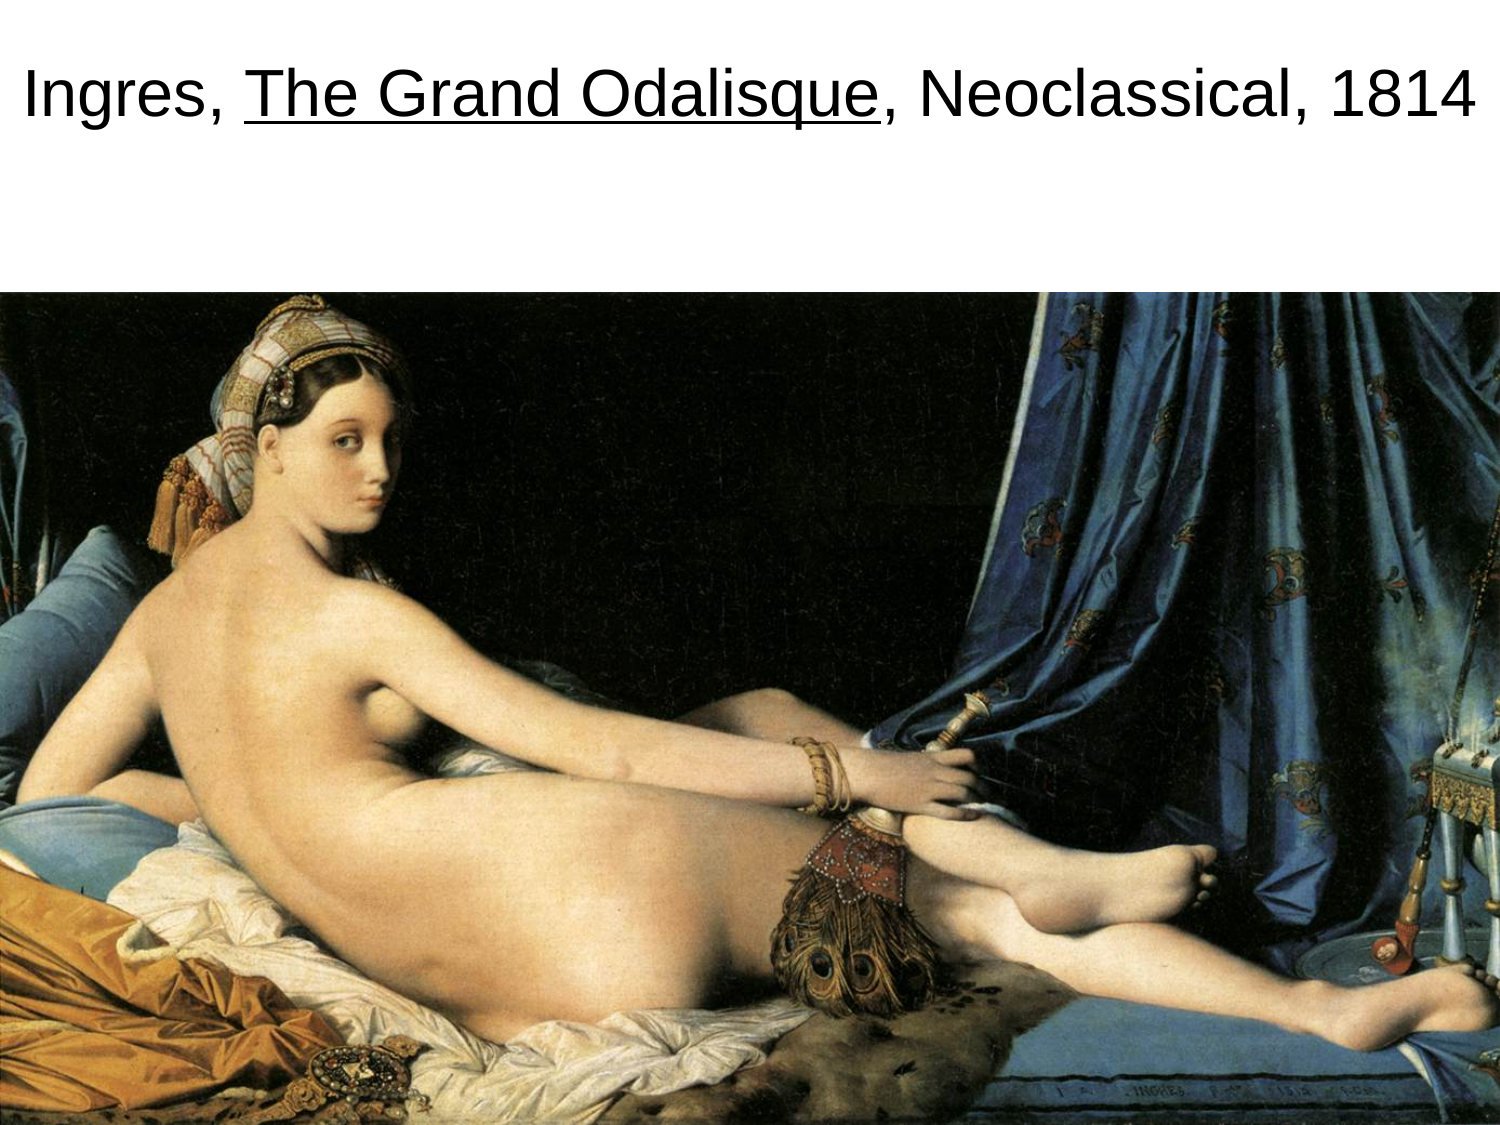

# Ingres, The Grand Odalisque, Neoclassical, 1814